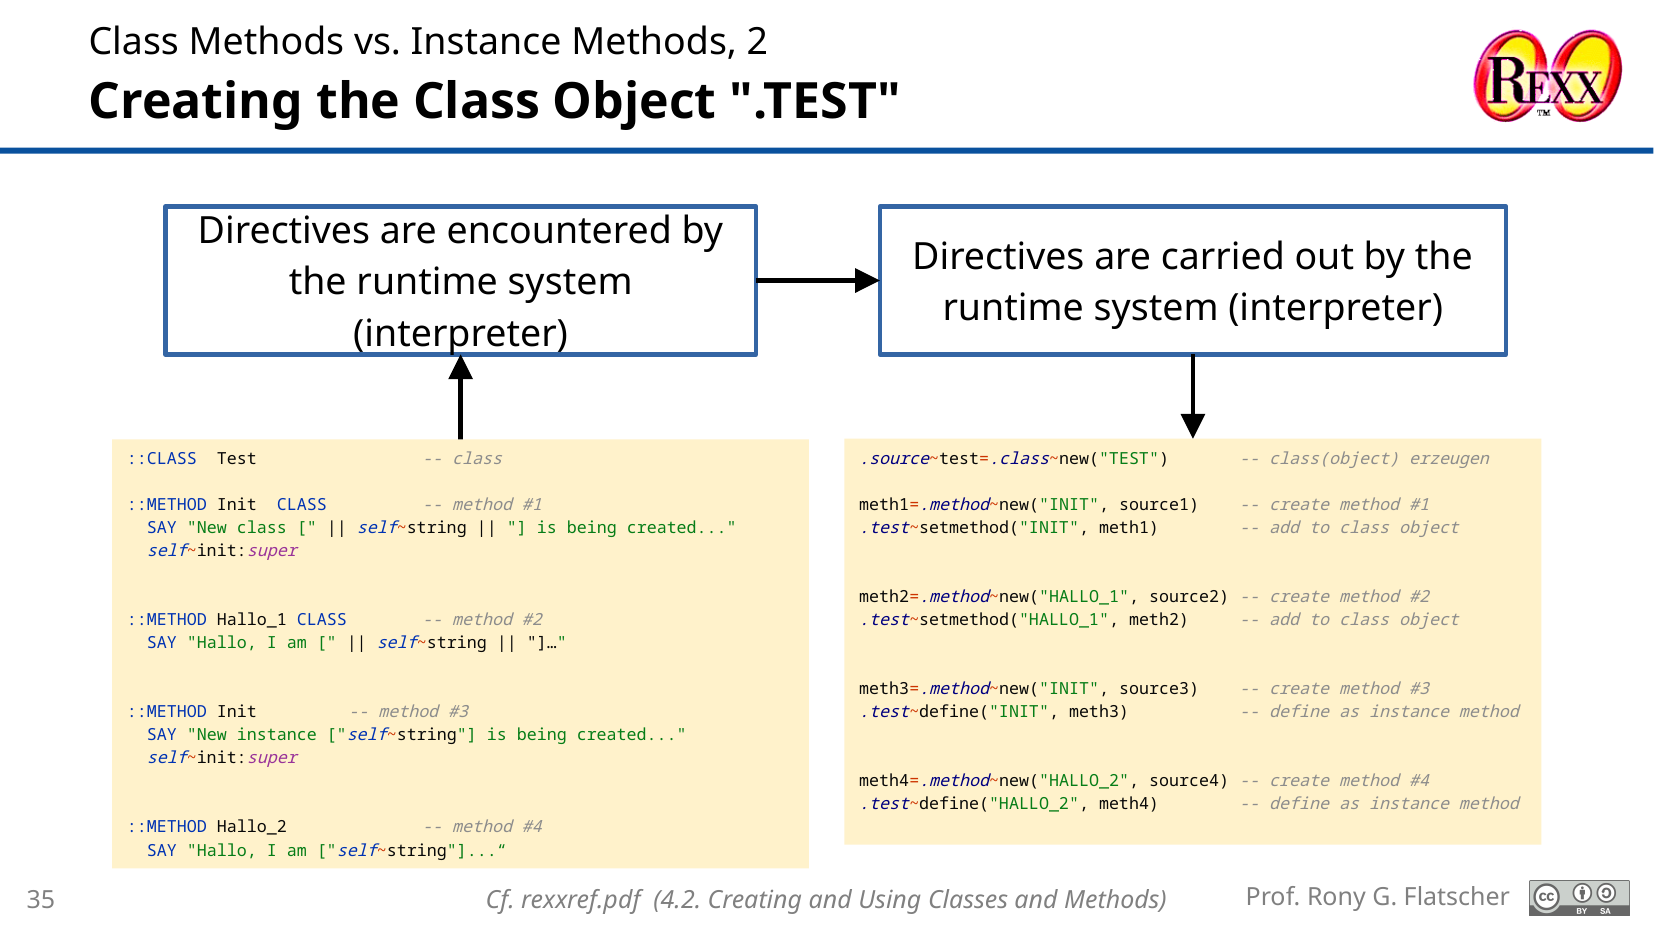

# Class Methods vs. Instance Methods, 2 Creating the Class Object ".TEST"
Directives are encountered by the runtime system (interpreter)
Directives are carried out by the runtime system (interpreter)
.source~test=.class~new("TEST") -- class(object) erzeugen
meth1=.method~new("INIT", source1) -- create method #1
.test~setmethod("INIT", meth1) -- add to class object
meth2=.method~new("HALLO_1", source2) -- create method #2
.test~setmethod("HALLO_1", meth2) -- add to class object
meth3=.method~new("INIT", source3) -- create method #3
.test~define("INIT", meth3) -- define as instance method
meth4=.method~new("HALLO_2", source4) -- create method #4
.test~define("HALLO_2", meth4) -- define as instance method
::CLASS Test			-- class
::METHOD Init CLASS		-- method #1
 SAY "New class [" || self~string || "] is being created..."
 self~init:super
::METHOD Hallo_1 CLASS		-- method #2
 SAY "Hallo, I am [" || self~string || "]…"
::METHOD Init 		-- method #3
 SAY "New instance ["self~string"] is being created..."
 self~init:super
::METHOD Hallo_2		-- method #4
 SAY "Hallo, I am ["self~string"]...“
Cf. rexxref.pdf (4.2. Creating and Using Classes and Methods)